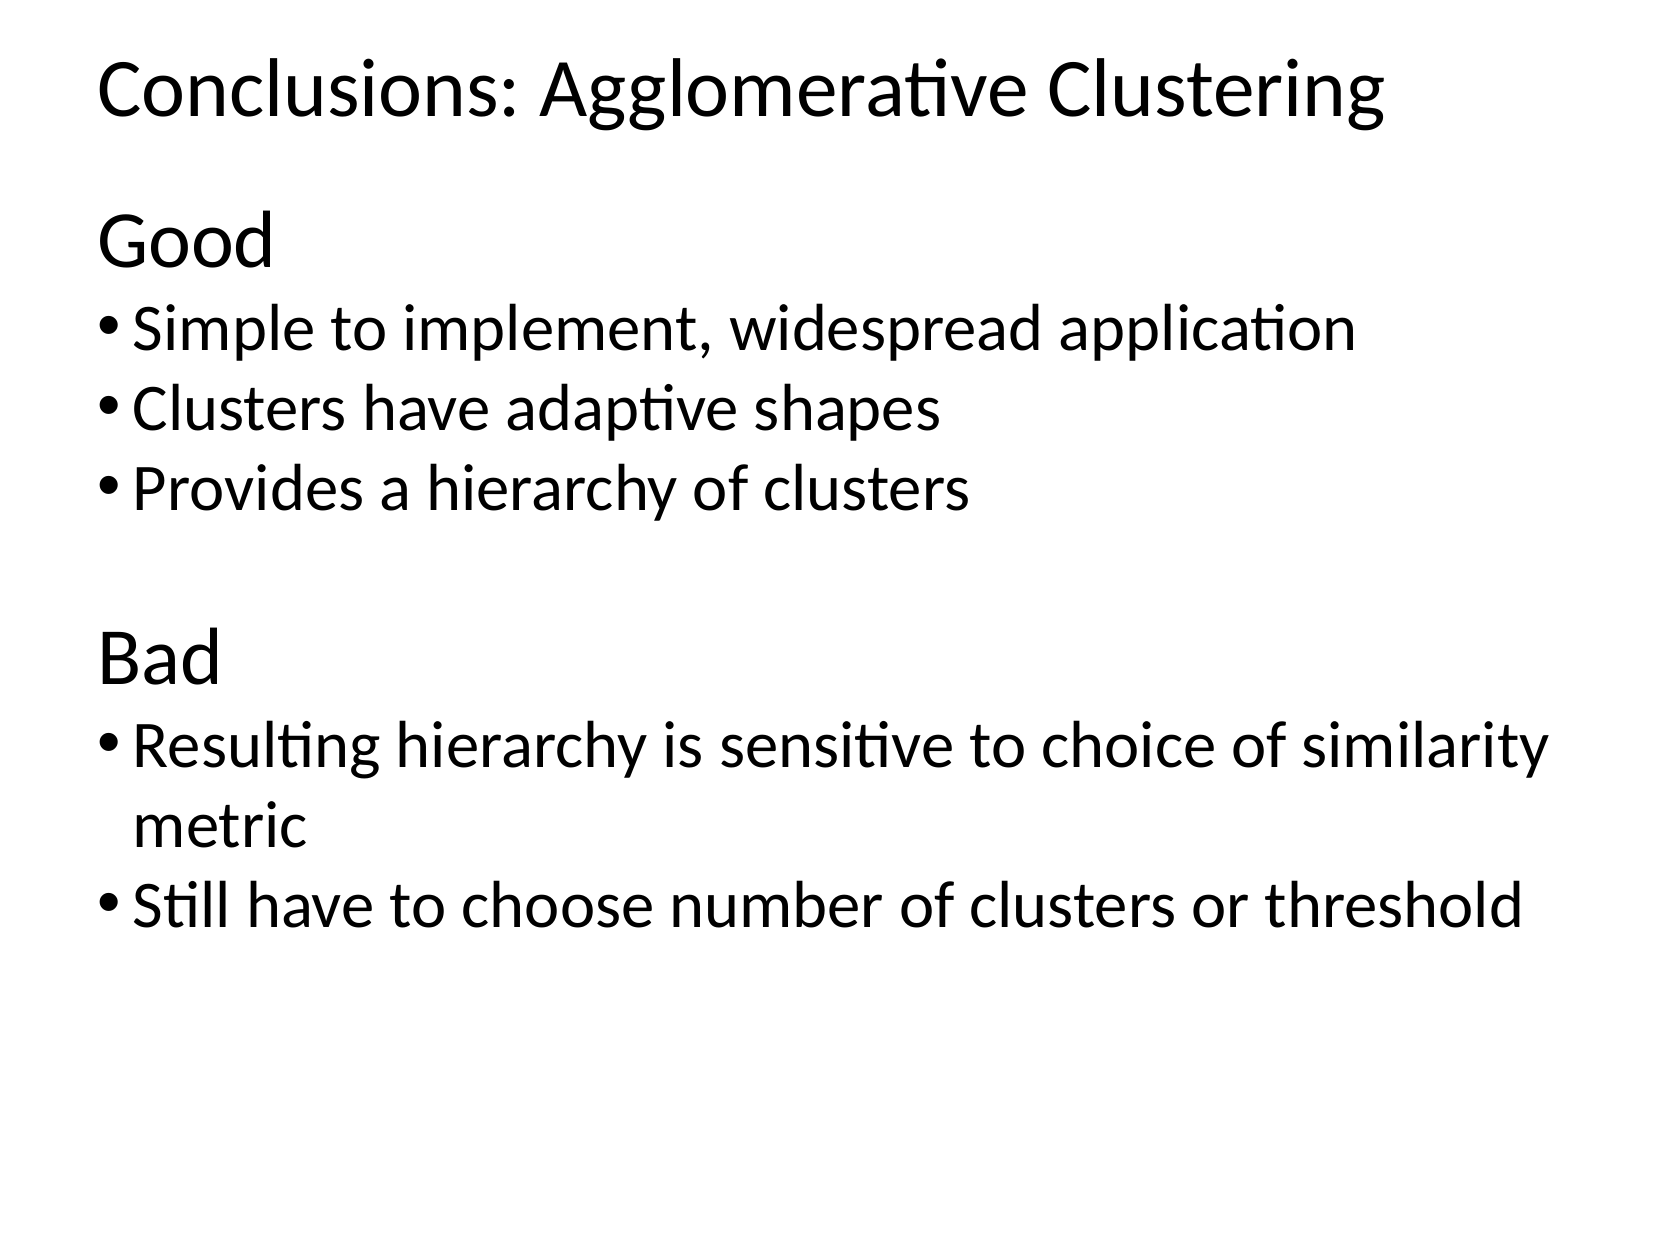

Conclusions: Agglomerative Clustering
Good
Simple to implement, widespread application
Clusters have adaptive shapes
Provides a hierarchy of clusters
Bad
Resulting hierarchy is sensitive to choice of similarity metric
Still have to choose number of clusters or threshold